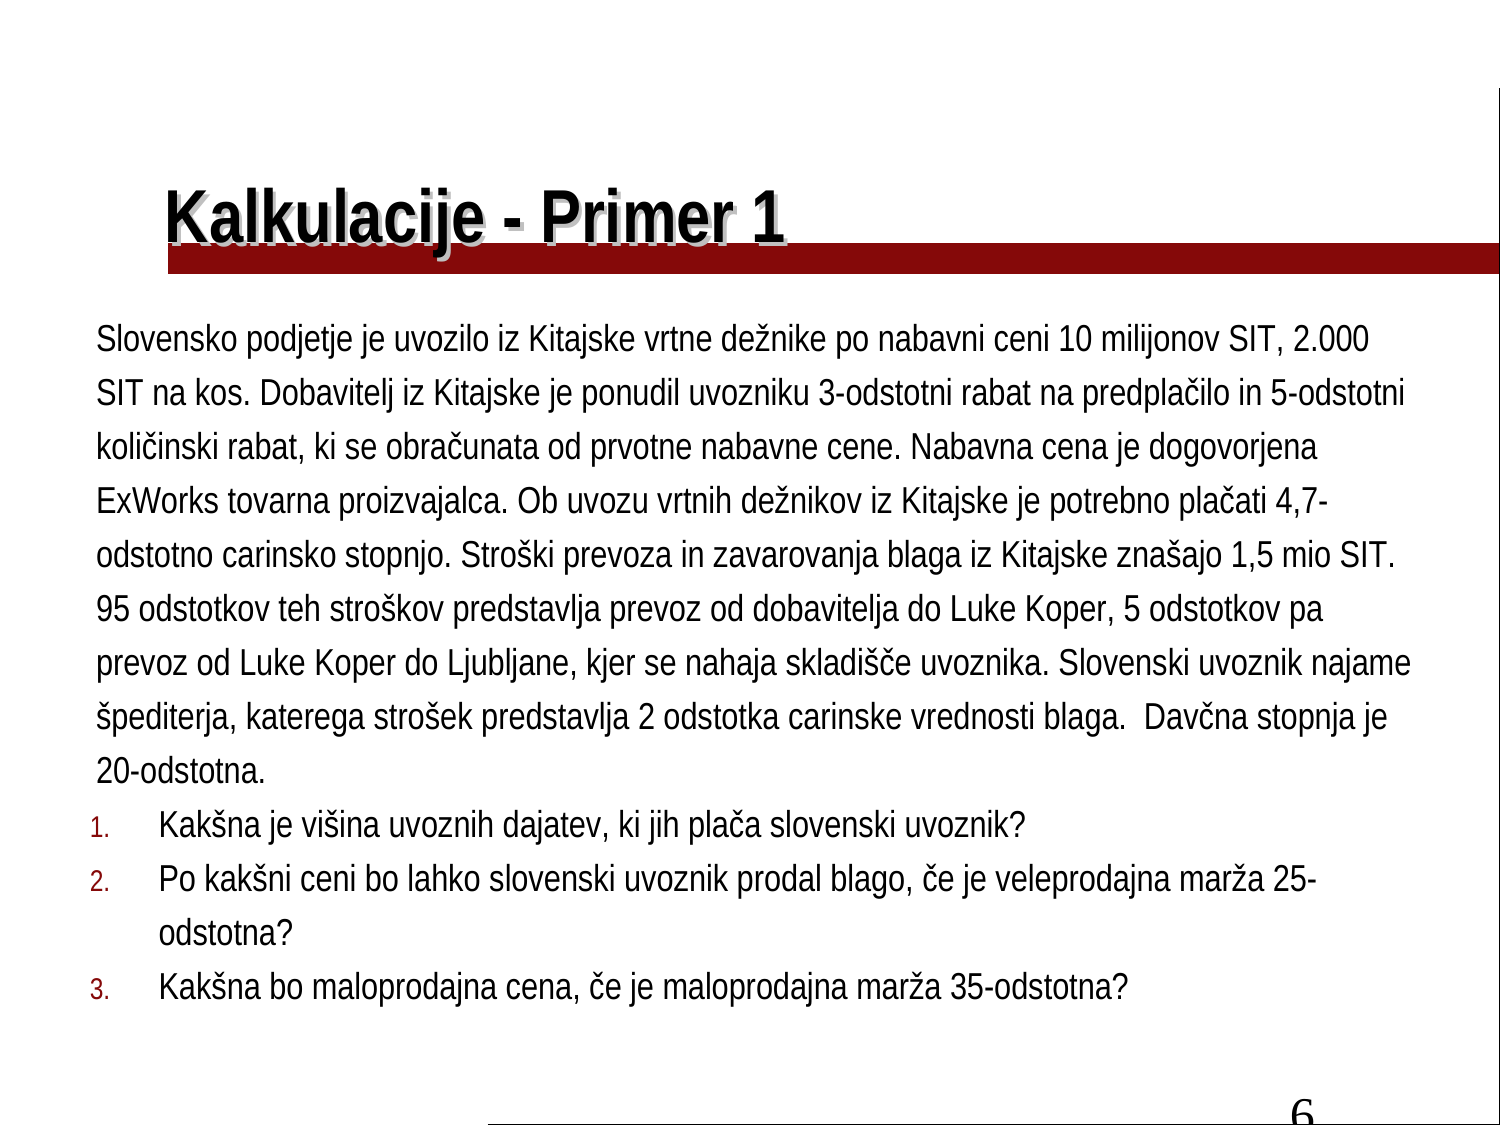

# Kalkulacije - Primer 1
	Slovensko podjetje je uvozilo iz Kitajske vrtne dežnike po nabavni ceni 10 milijonov SIT, 2.000 SIT na kos. Dobavitelj iz Kitajske je ponudil uvozniku 3-odstotni rabat na predplačilo in 5-odstotni količinski rabat, ki se obračunata od prvotne nabavne cene. Nabavna cena je dogovorjena ExWorks tovarna proizvajalca. Ob uvozu vrtnih dežnikov iz Kitajske je potrebno plačati 4,7-odstotno carinsko stopnjo. Stroški prevoza in zavarovanja blaga iz Kitajske znašajo 1,5 mio SIT. 95 odstotkov teh stroškov predstavlja prevoz od dobavitelja do Luke Koper, 5 odstotkov pa prevoz od Luke Koper do Ljubljane, kjer se nahaja skladišče uvoznika. Slovenski uvoznik najame špediterja, katerega strošek predstavlja 2 odstotka carinske vrednosti blaga. Davčna stopnja je 20-odstotna.
Kakšna je višina uvoznih dajatev, ki jih plača slovenski uvoznik?
Po kakšni ceni bo lahko slovenski uvoznik prodal blago, če je veleprodajna marža 25-odstotna?
Kakšna bo maloprodajna cena, če je maloprodajna marža 35-odstotna?
6